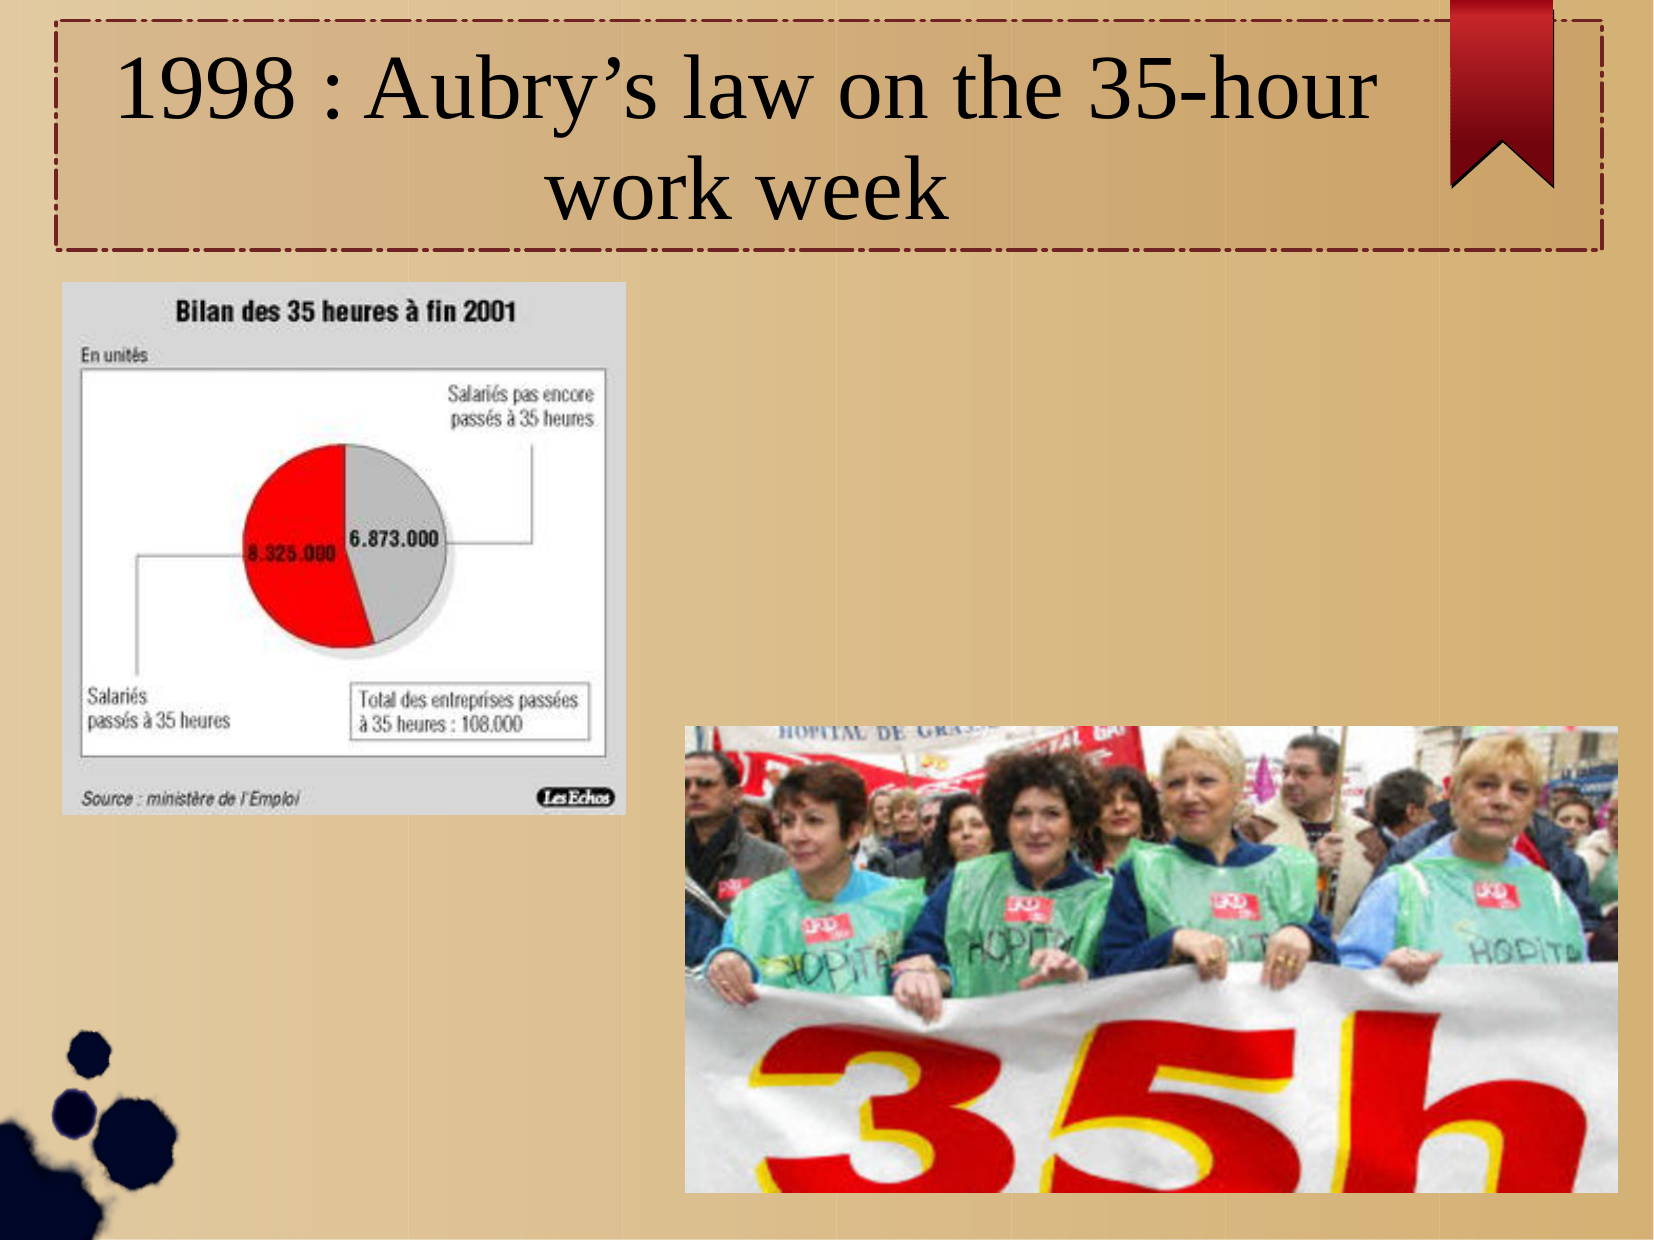

# 1998 : Aubry’s law on the 35-hour work week